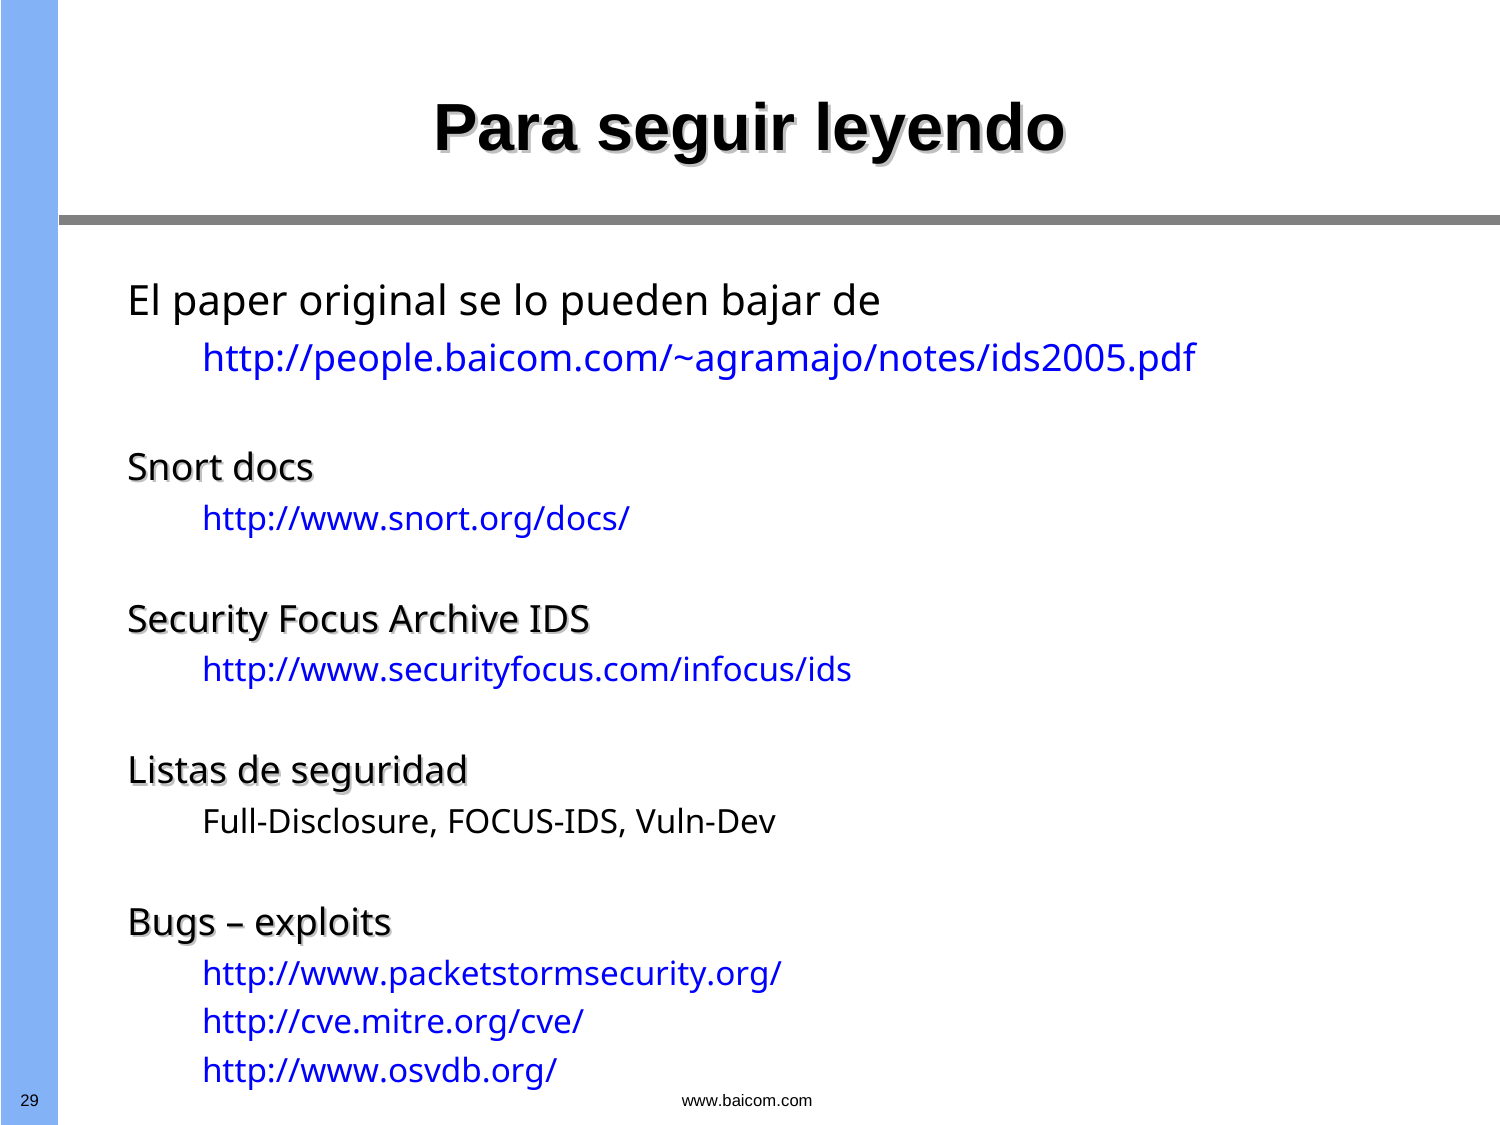

Para seguir leyendo
# El paper original se lo pueden bajar de
http://people.baicom.com/~agramajo/notes/ids2005.pdf
Snort docs
http://www.snort.org/docs/
Security Focus Archive IDS
http://www.securityfocus.com/infocus/ids
Listas de seguridad
Full-Disclosure, FOCUS-IDS, Vuln-Dev
Bugs – exploits
http://www.packetstormsecurity.org/
http://cve.mitre.org/cve/
http://www.osvdb.org/
29
www.baicom.com